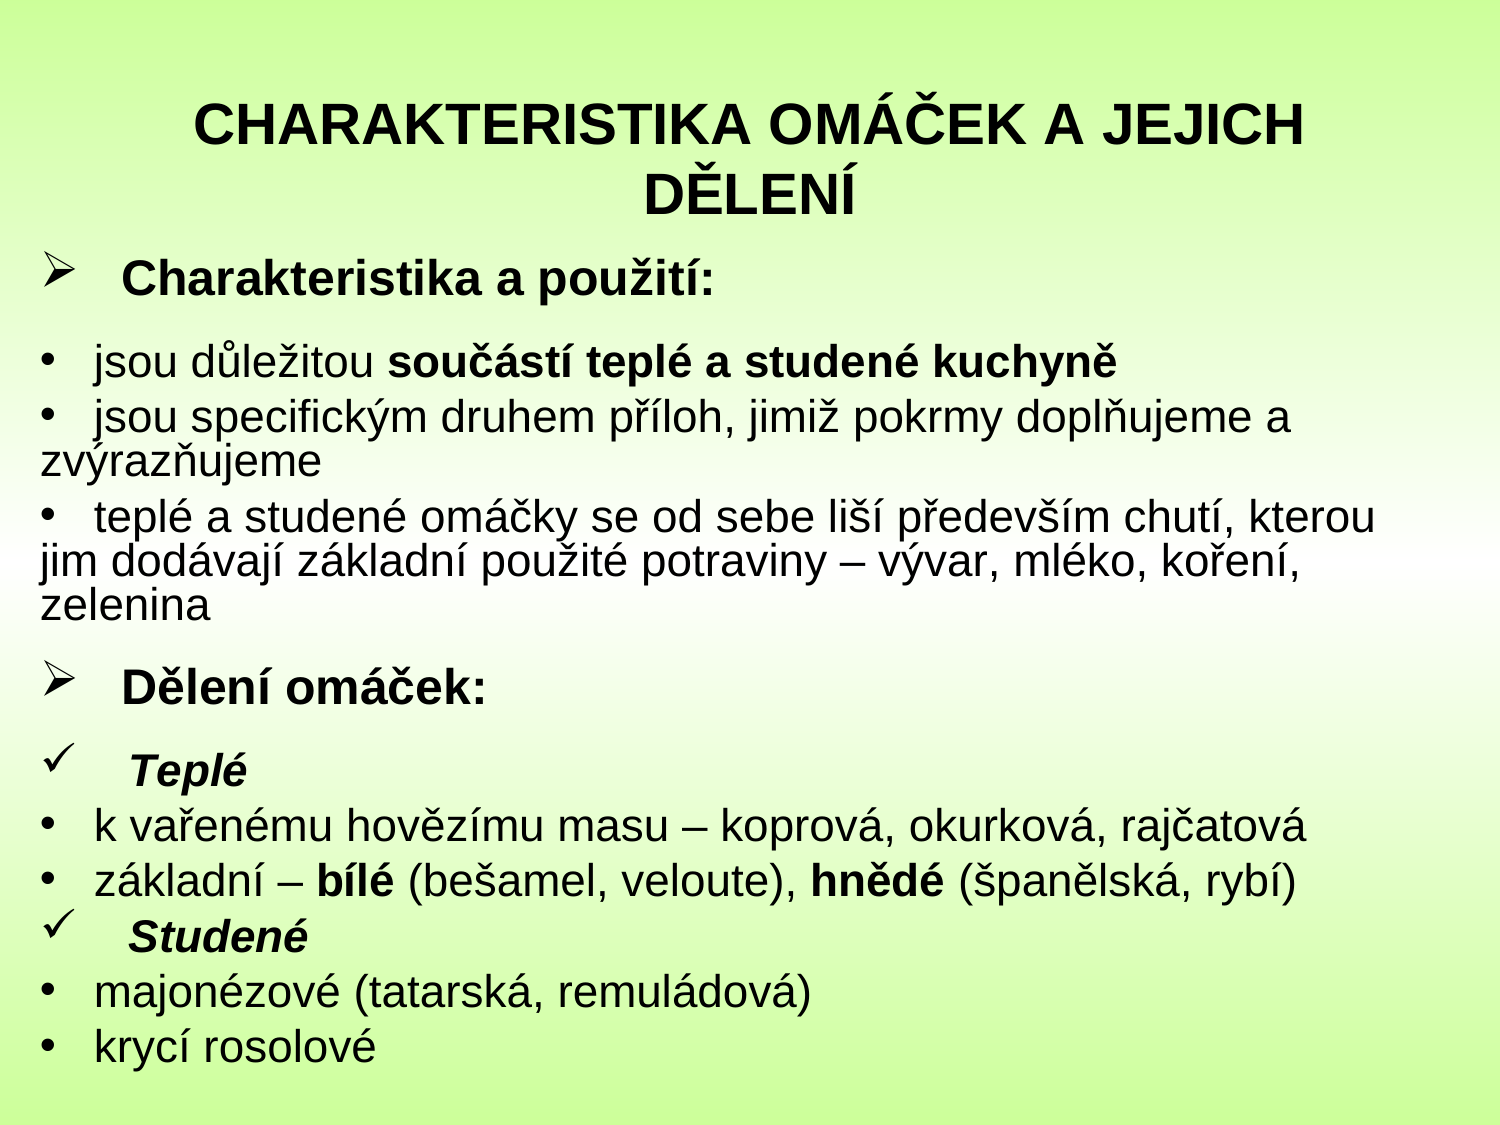

# CHARAKTERISTIKA OMÁČEK A JEJICH DĚLENÍ
 Charakteristika a použití:
 jsou důležitou součástí teplé a studené kuchyně
 jsou specifickým druhem příloh, jimiž pokrmy doplňujeme a zvýrazňujeme
 teplé a studené omáčky se od sebe liší především chutí, kterou jim dodávají základní použité potraviny – vývar, mléko, koření, zelenina
 Dělení omáček:
 Teplé
 k vařenému hovězímu masu – koprová, okurková, rajčatová
 základní – bílé (bešamel, veloute), hnědé (španělská, rybí)
 Studené
 majonézové (tatarská, remuládová)
 krycí rosolové